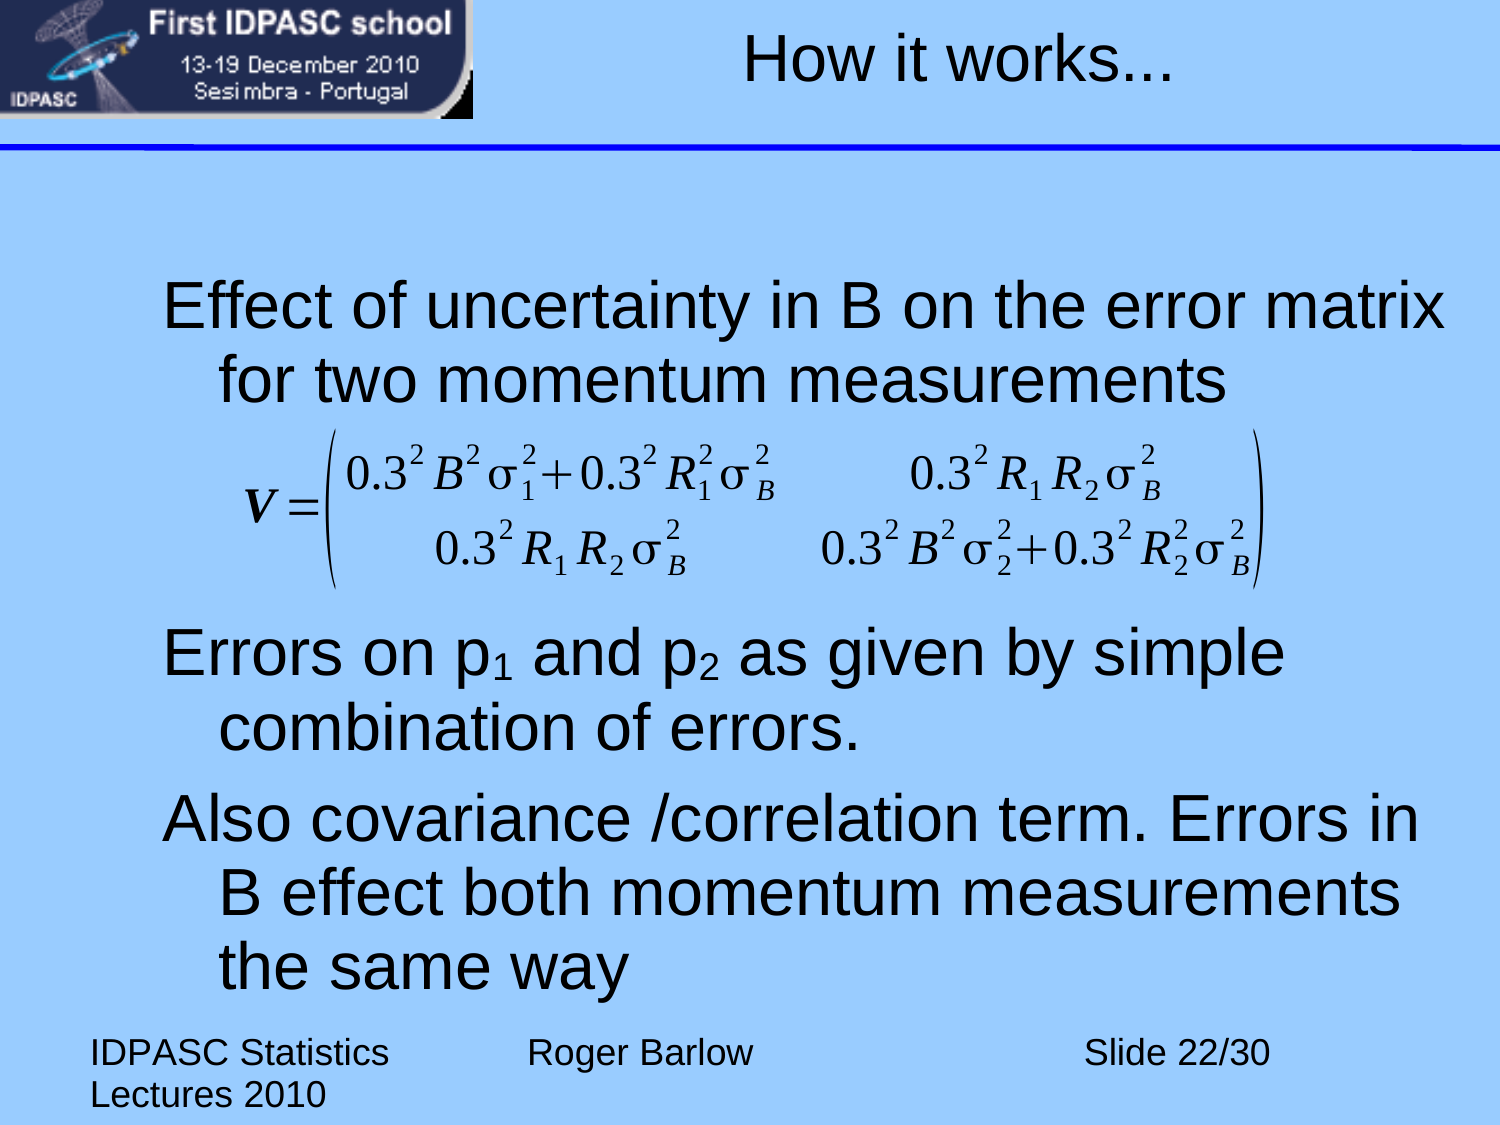

# How it works...
Effect of uncertainty in B on the error matrix for two momentum measurements
Errors on p1 and p2 as given by simple combination of errors.
Also covariance /correlation term. Errors in B effect both momentum measurements the same way
22